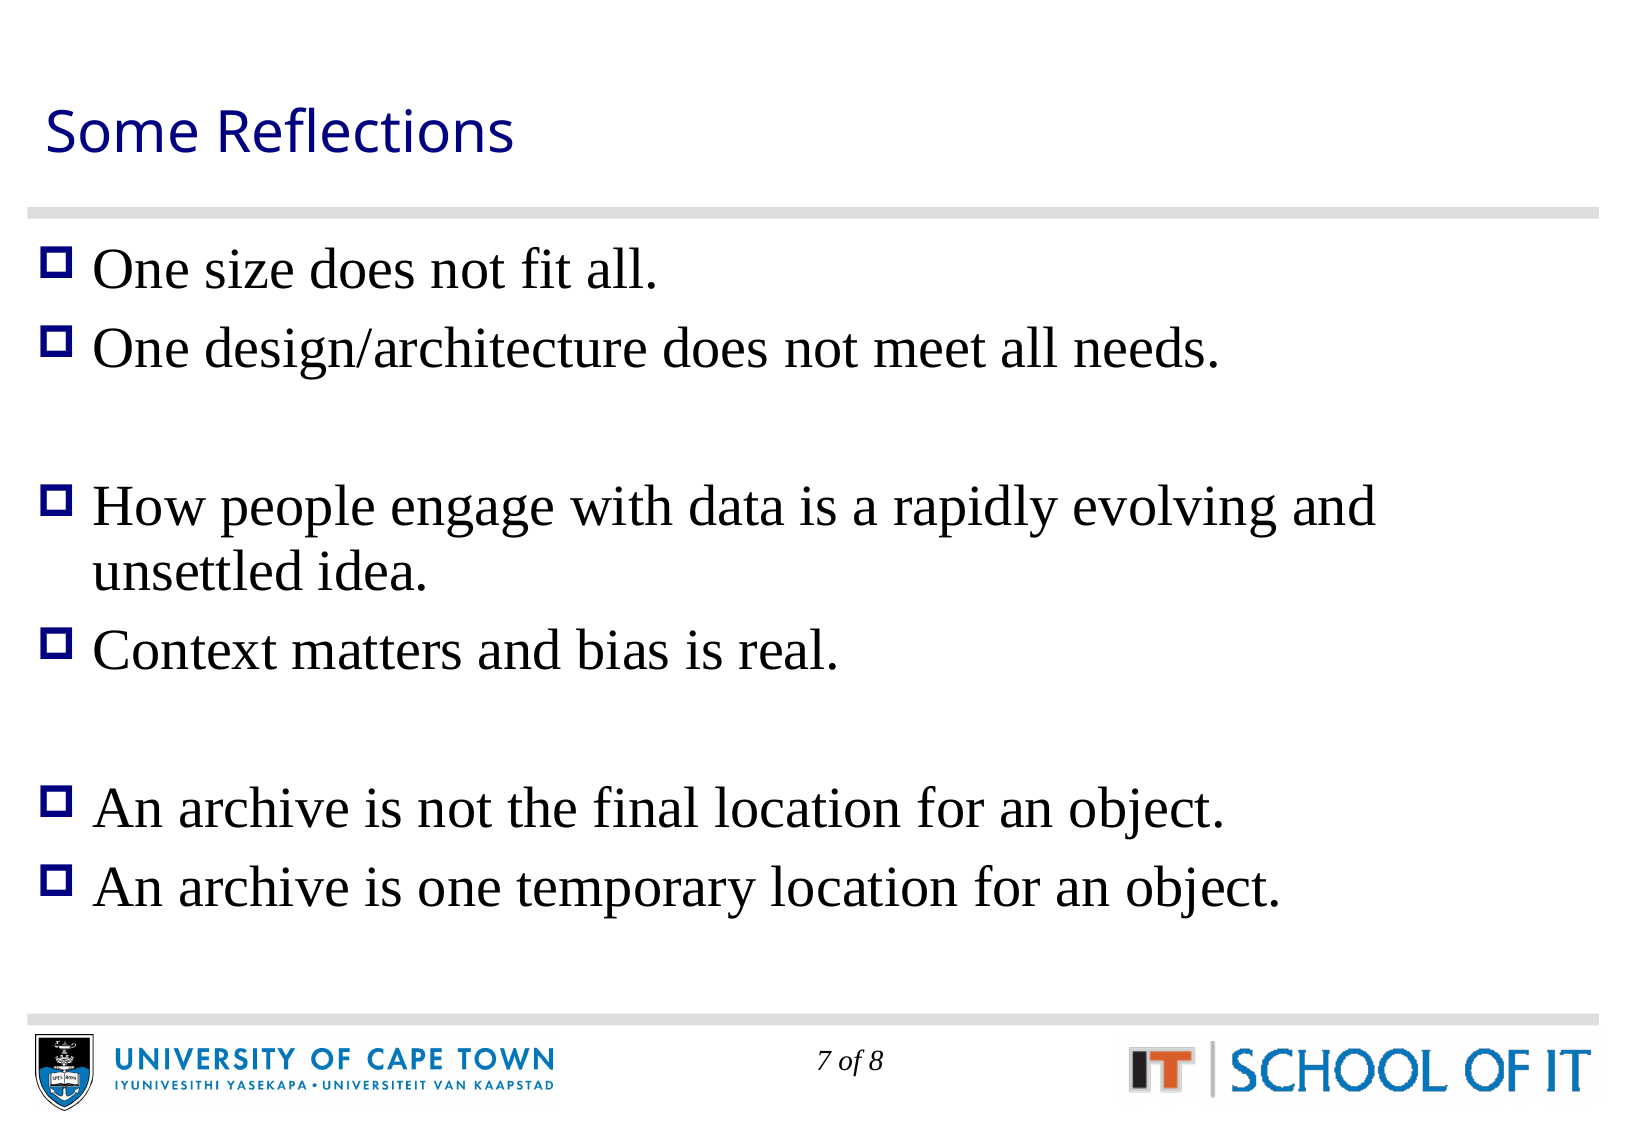

# Some Reflections
One size does not fit all.
One design/architecture does not meet all needs.
How people engage with data is a rapidly evolving and unsettled idea.
Context matters and bias is real.
An archive is not the final location for an object.
An archive is one temporary location for an object.
7